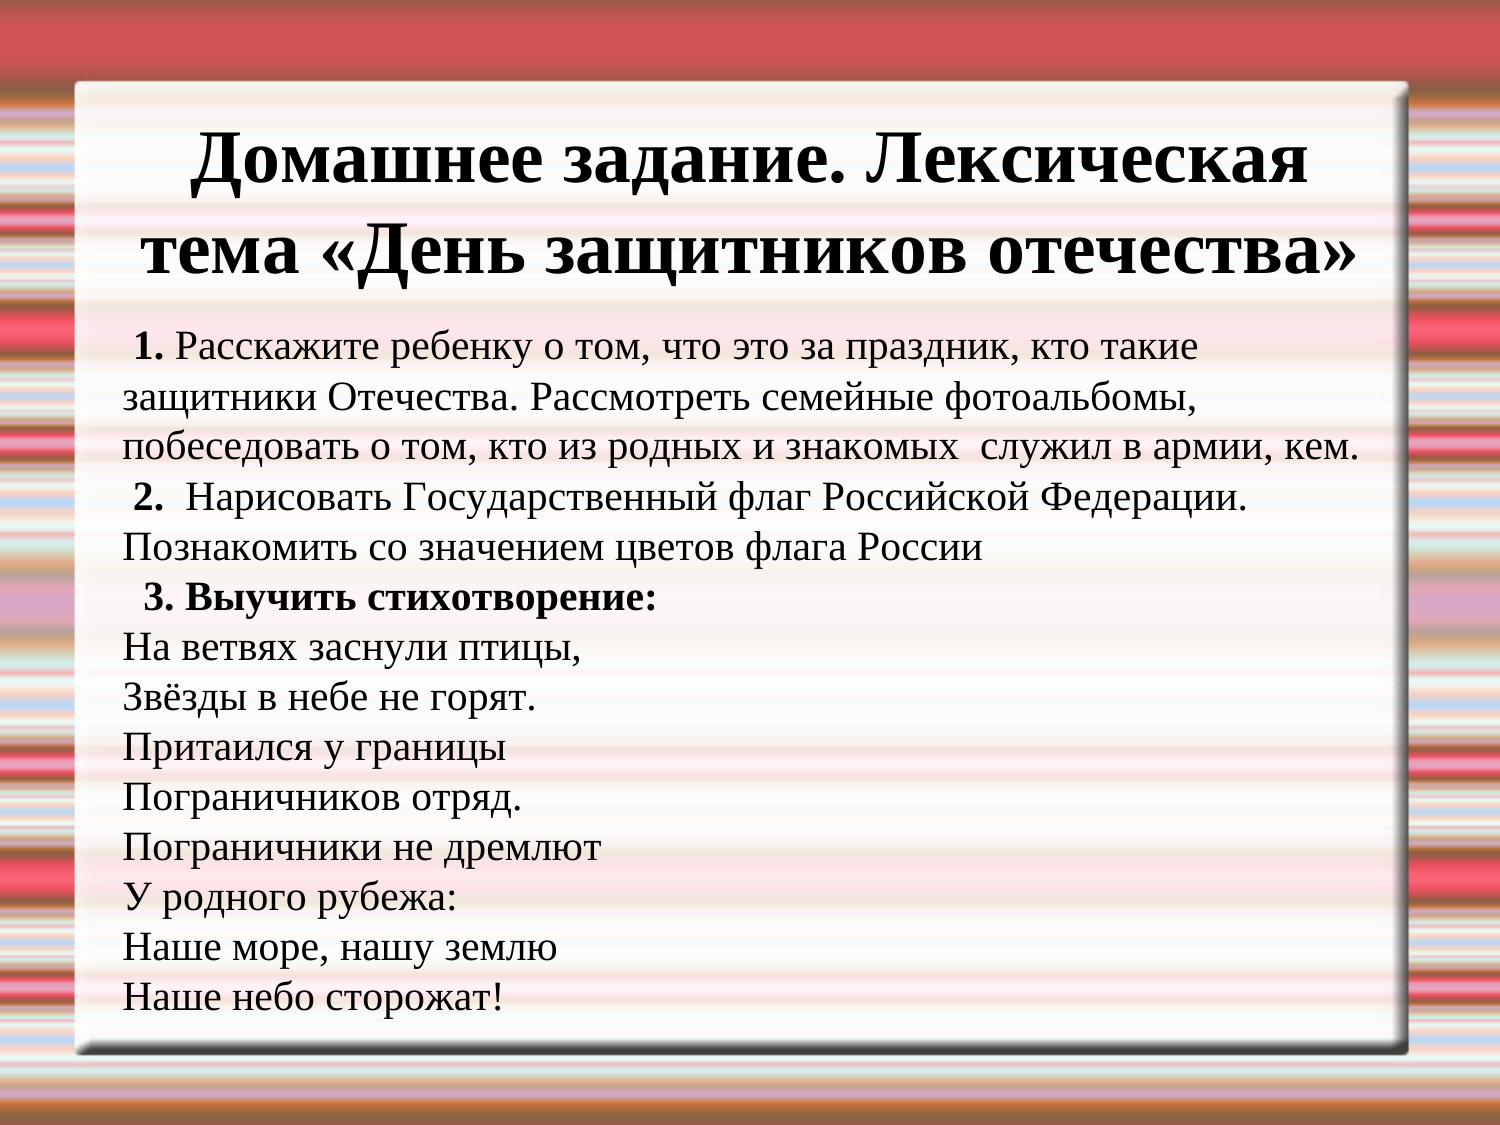

# Домашнее задание. Лексическая тема «День защитников отечества»
 1. Расскажите ребенку о том, что это за праздник, кто такие защитники Отечества. Рассмотреть семейные фотоальбомы, побеседовать о том, кто из родных и знакомых  служил в армии, кем.
 2.  Нарисовать Государственный флаг Российской Федерации. Познакомить со значением цветов флага России
  3. Выучить стихотворение:
На ветвях заснули птицы,
Звёзды в небе не горят.
Притаился у границы
Пограничников отряд.
Пограничники не дремлют
У родного рубежа:
Наше море, нашу землю
Наше небо сторожат!